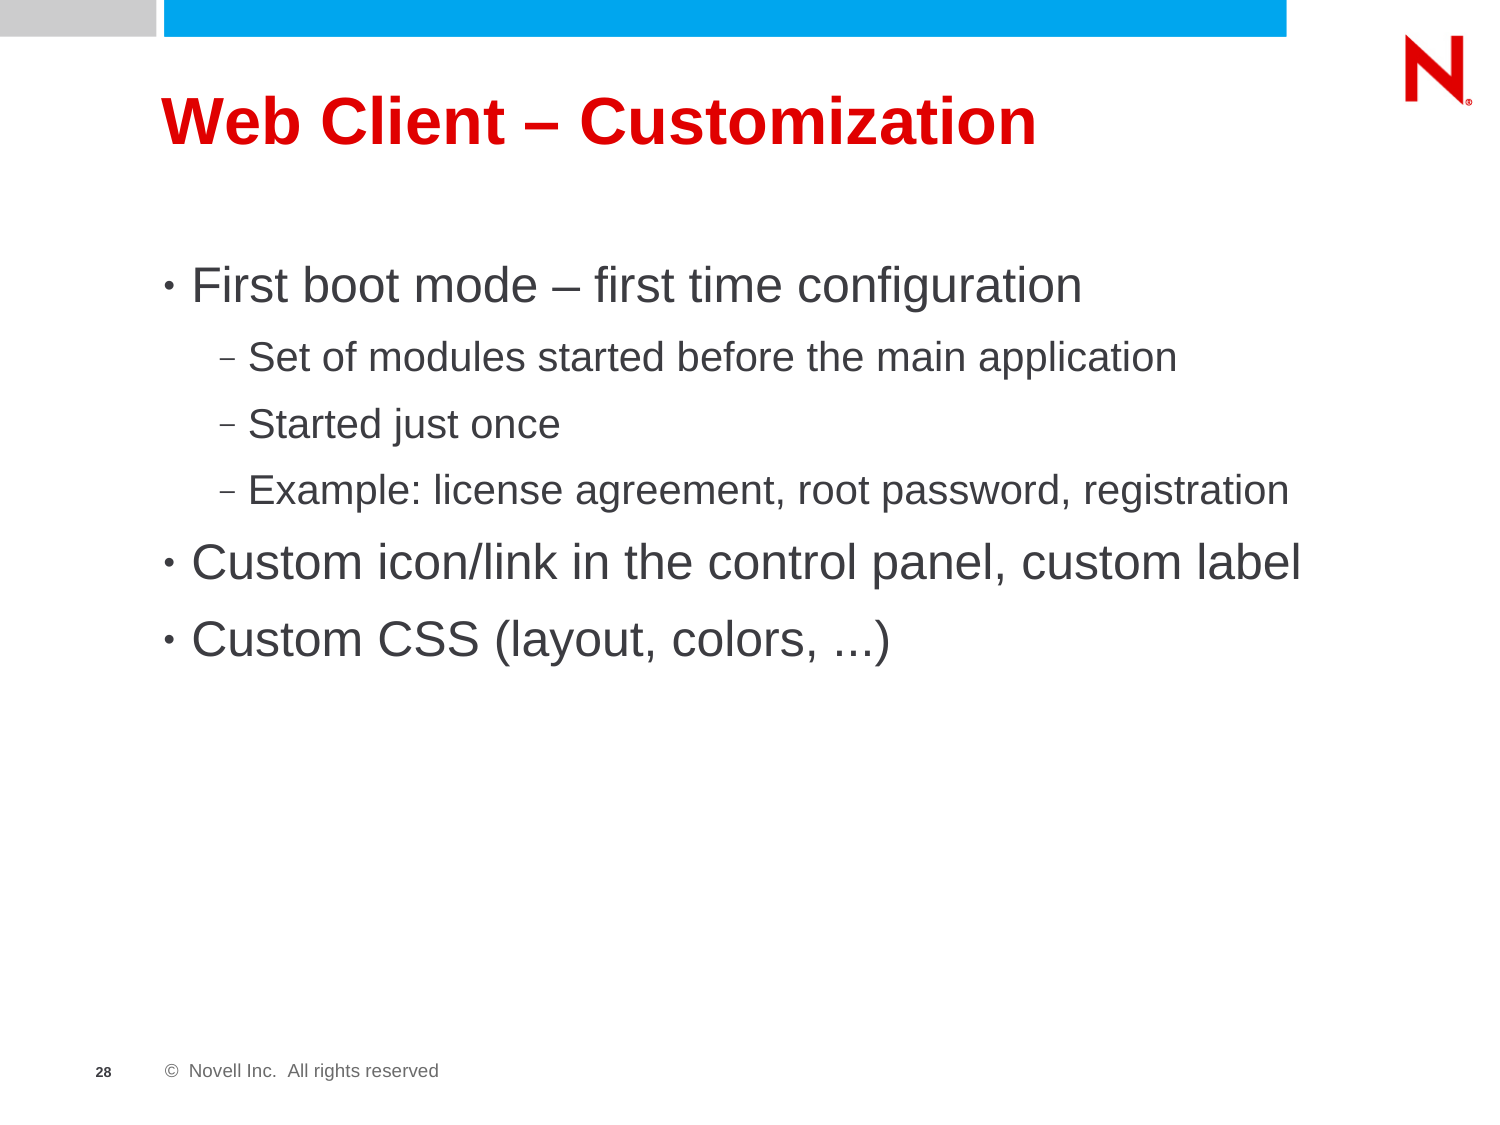

# Web Client – Customization
First boot mode – first time configuration
Set of modules started before the main application
Started just once
Example: license agreement, root password, registration
Custom icon/link in the control panel, custom label
Custom CSS (layout, colors, ...)